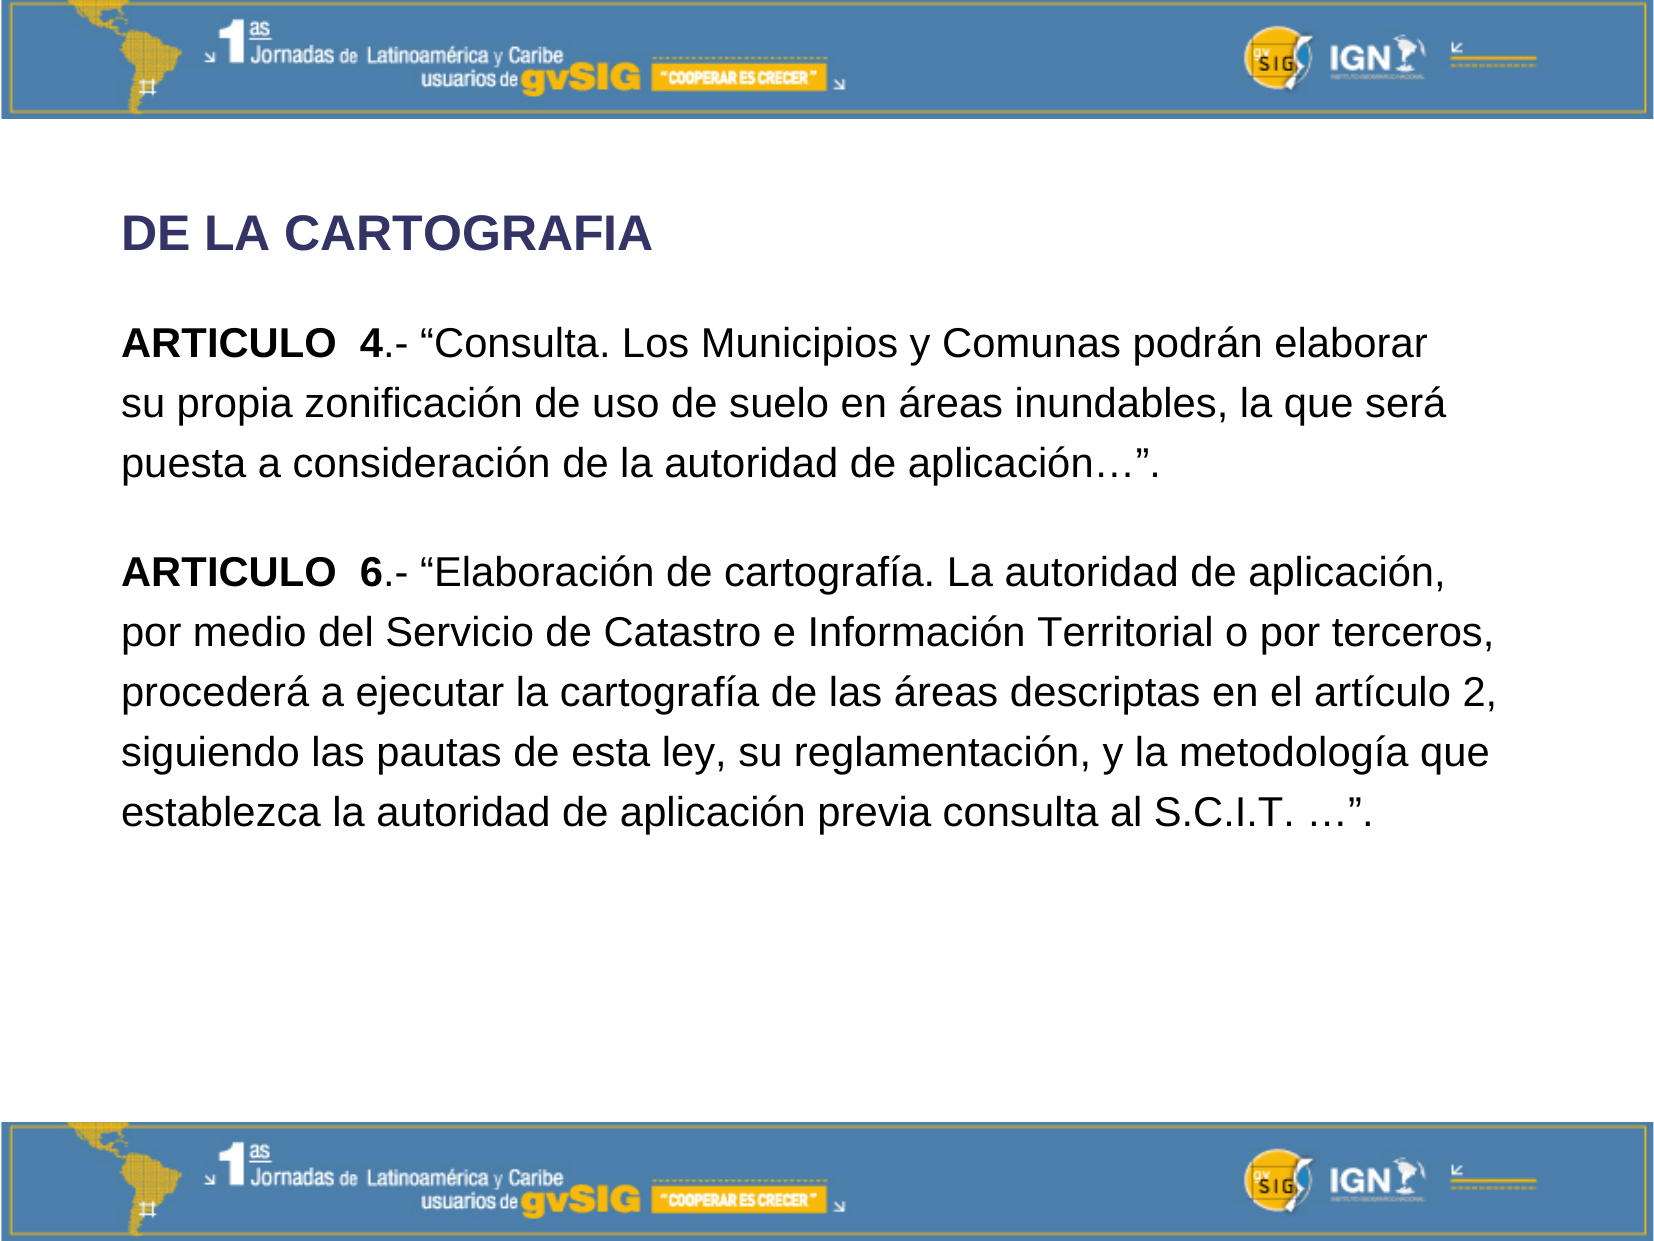

DE LA CARTOGRAFIA
ARTICULO 4.- “Consulta. Los Municipios y Comunas podrán elaborar
su propia zonificación de uso de suelo en áreas inundables, la que será
puesta a consideración de la autoridad de aplicación…”.
ARTICULO 6.- “Elaboración de cartografía. La autoridad de aplicación,
por medio del Servicio de Catastro e Información Territorial o por terceros,
procederá a ejecutar la cartografía de las áreas descriptas en el artículo 2,
siguiendo las pautas de esta ley, su reglamentación, y la metodología que
establezca la autoridad de aplicación previa consulta al S.C.I.T. …”.